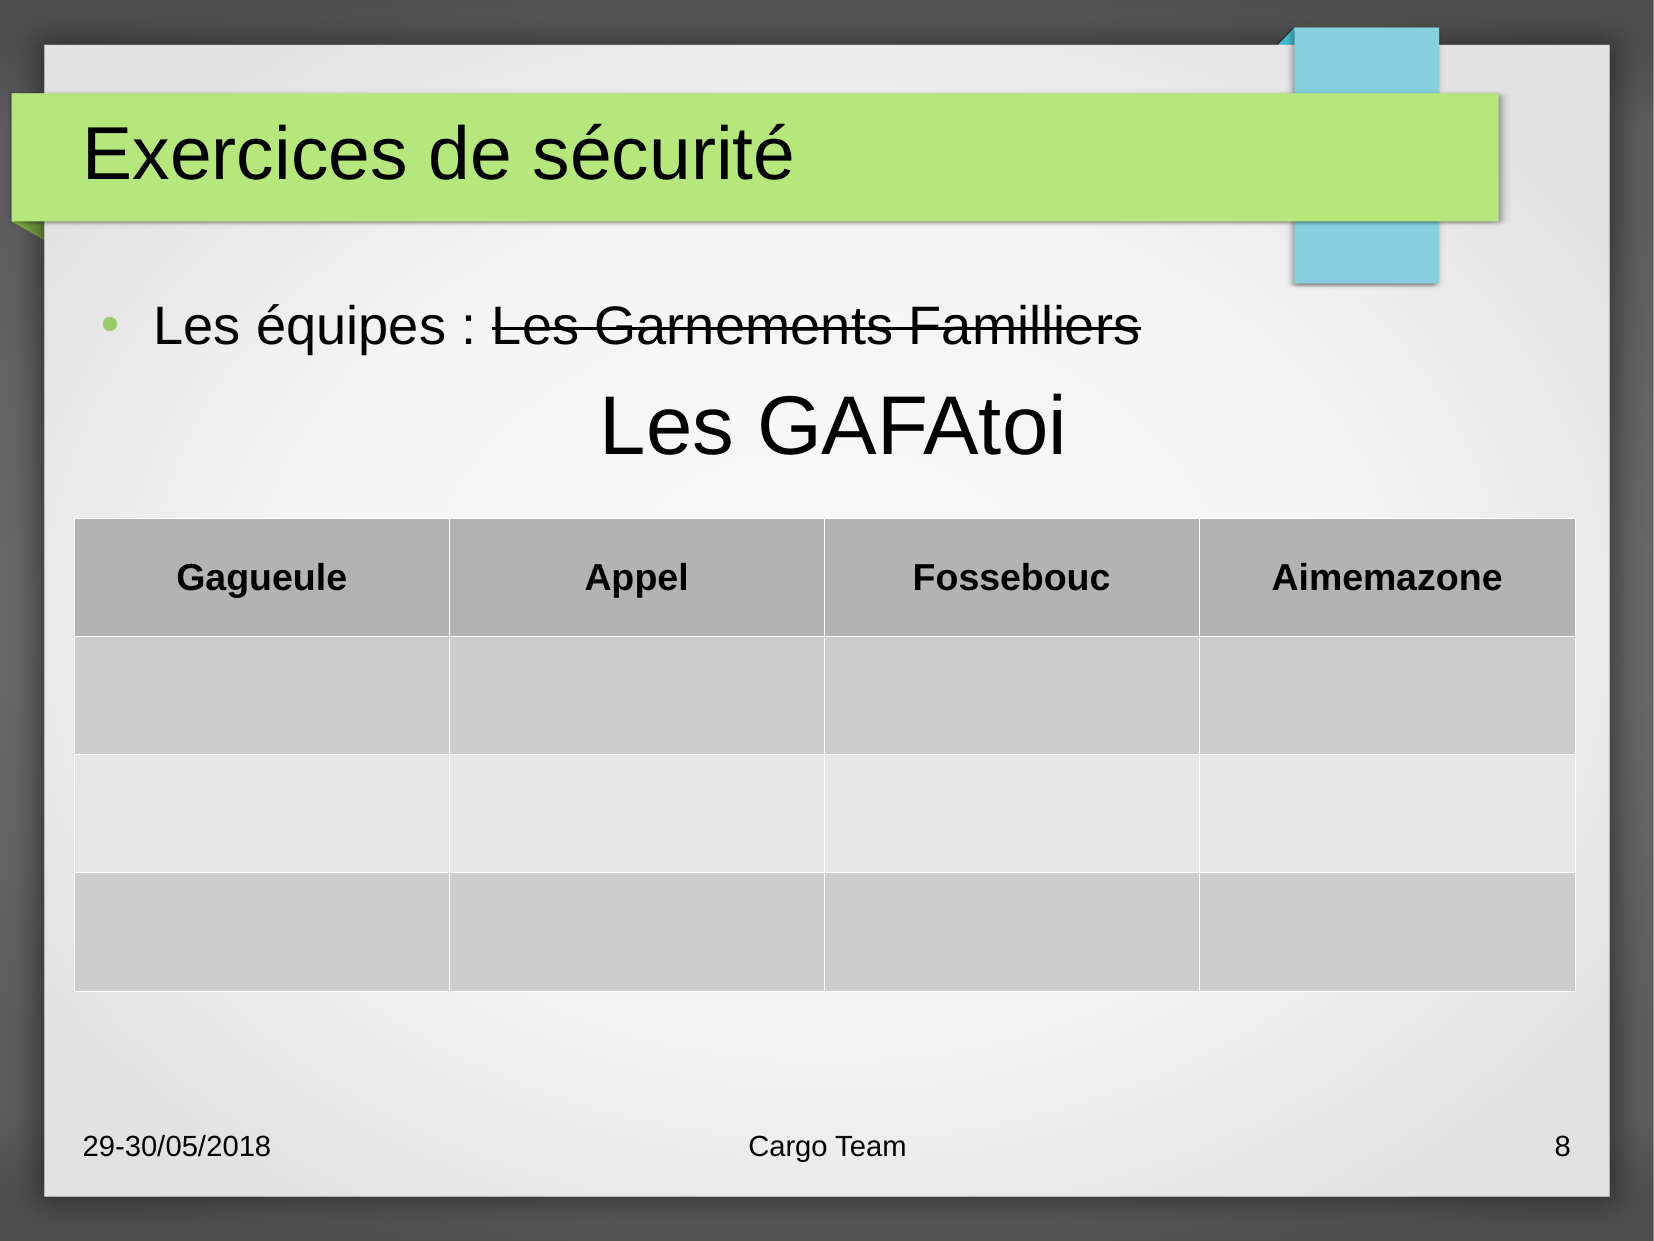

# Exercices de sécurité
Les équipes : Les Garnements Familliers
Les GAFAtoi
| Gagueule | Appel | Fossebouc | Aimemazone |
| --- | --- | --- | --- |
| | | | |
| | | | |
| | | | |
29-30/05/2018
Cargo Team
8